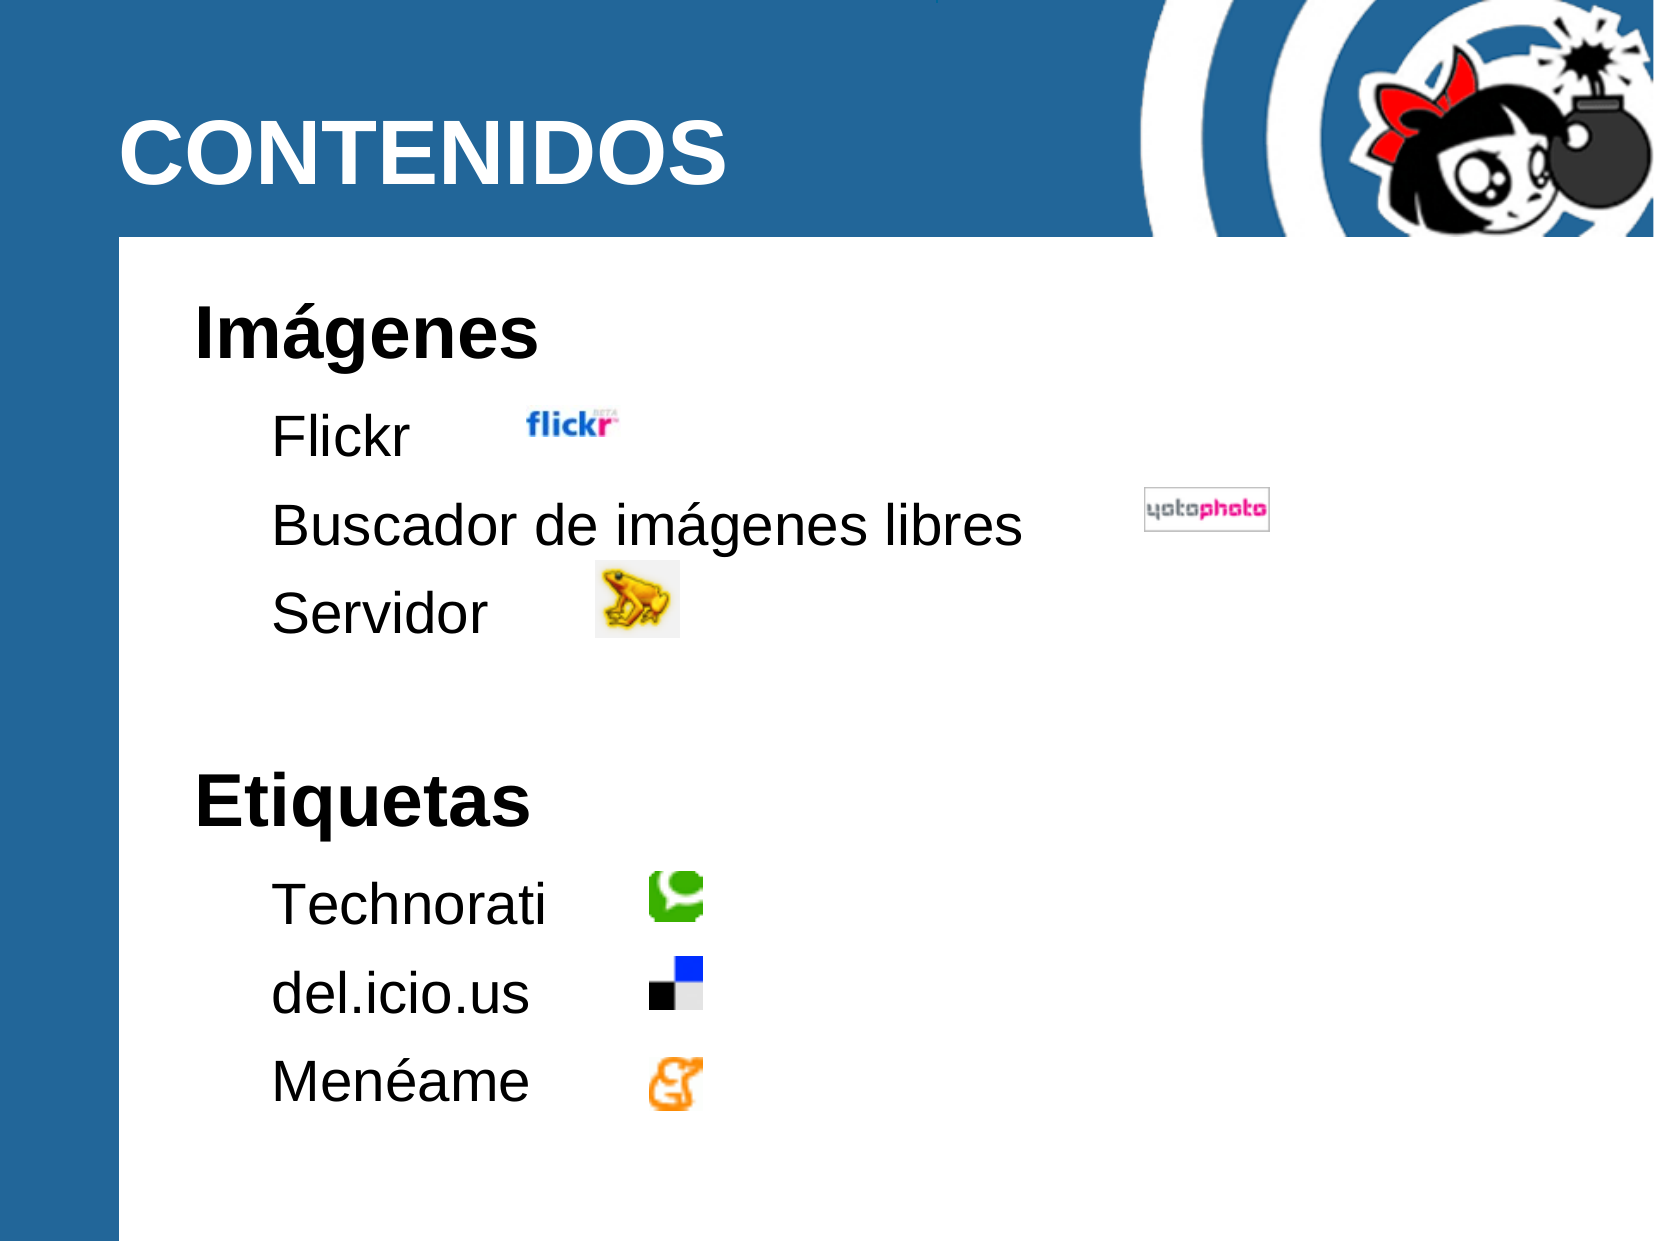

# CONTENIDOS
Imágenes
Flickr
Buscador de imágenes libres
Servidor
Etiquetas
Technorati
del.icio.us
Menéame